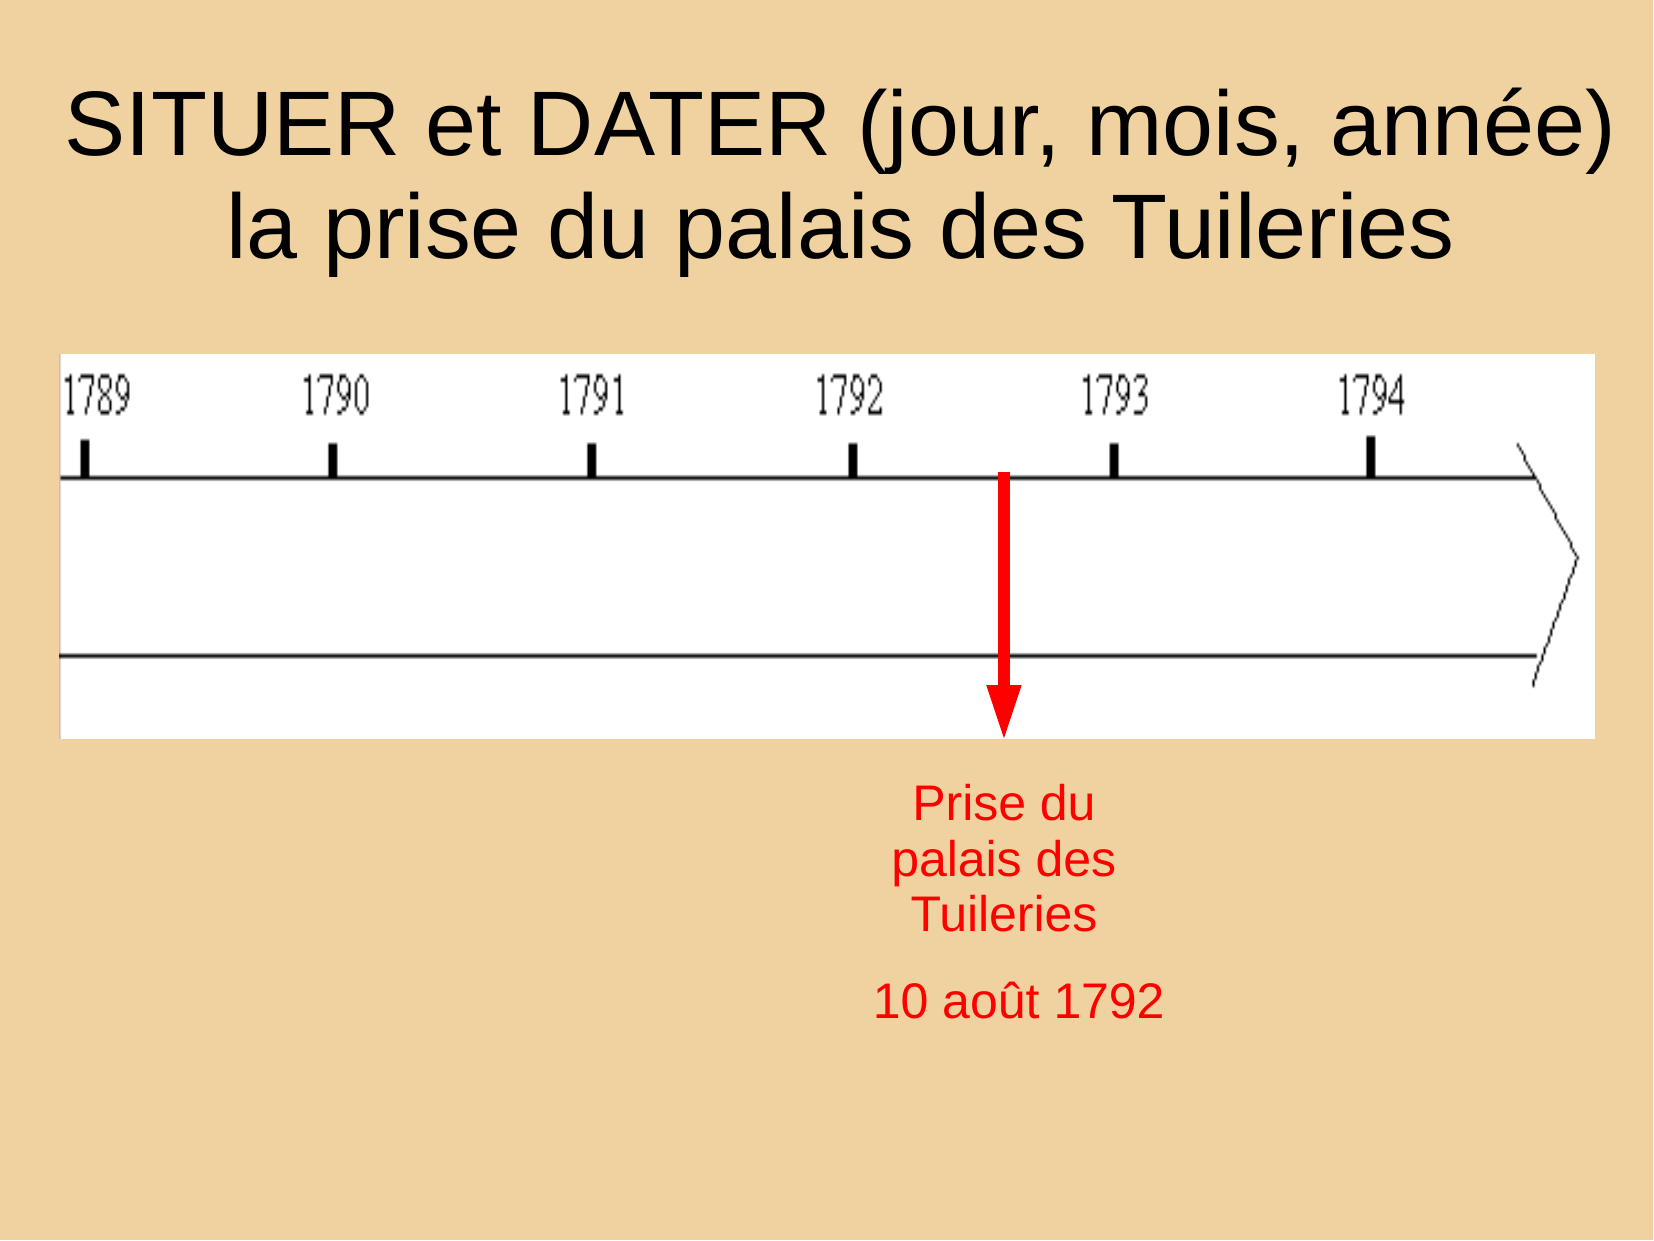

SITUER et DATER (jour, mois, année)
la prise du palais des Tuileries
Prise du palais des Tuileries
10 août 1792